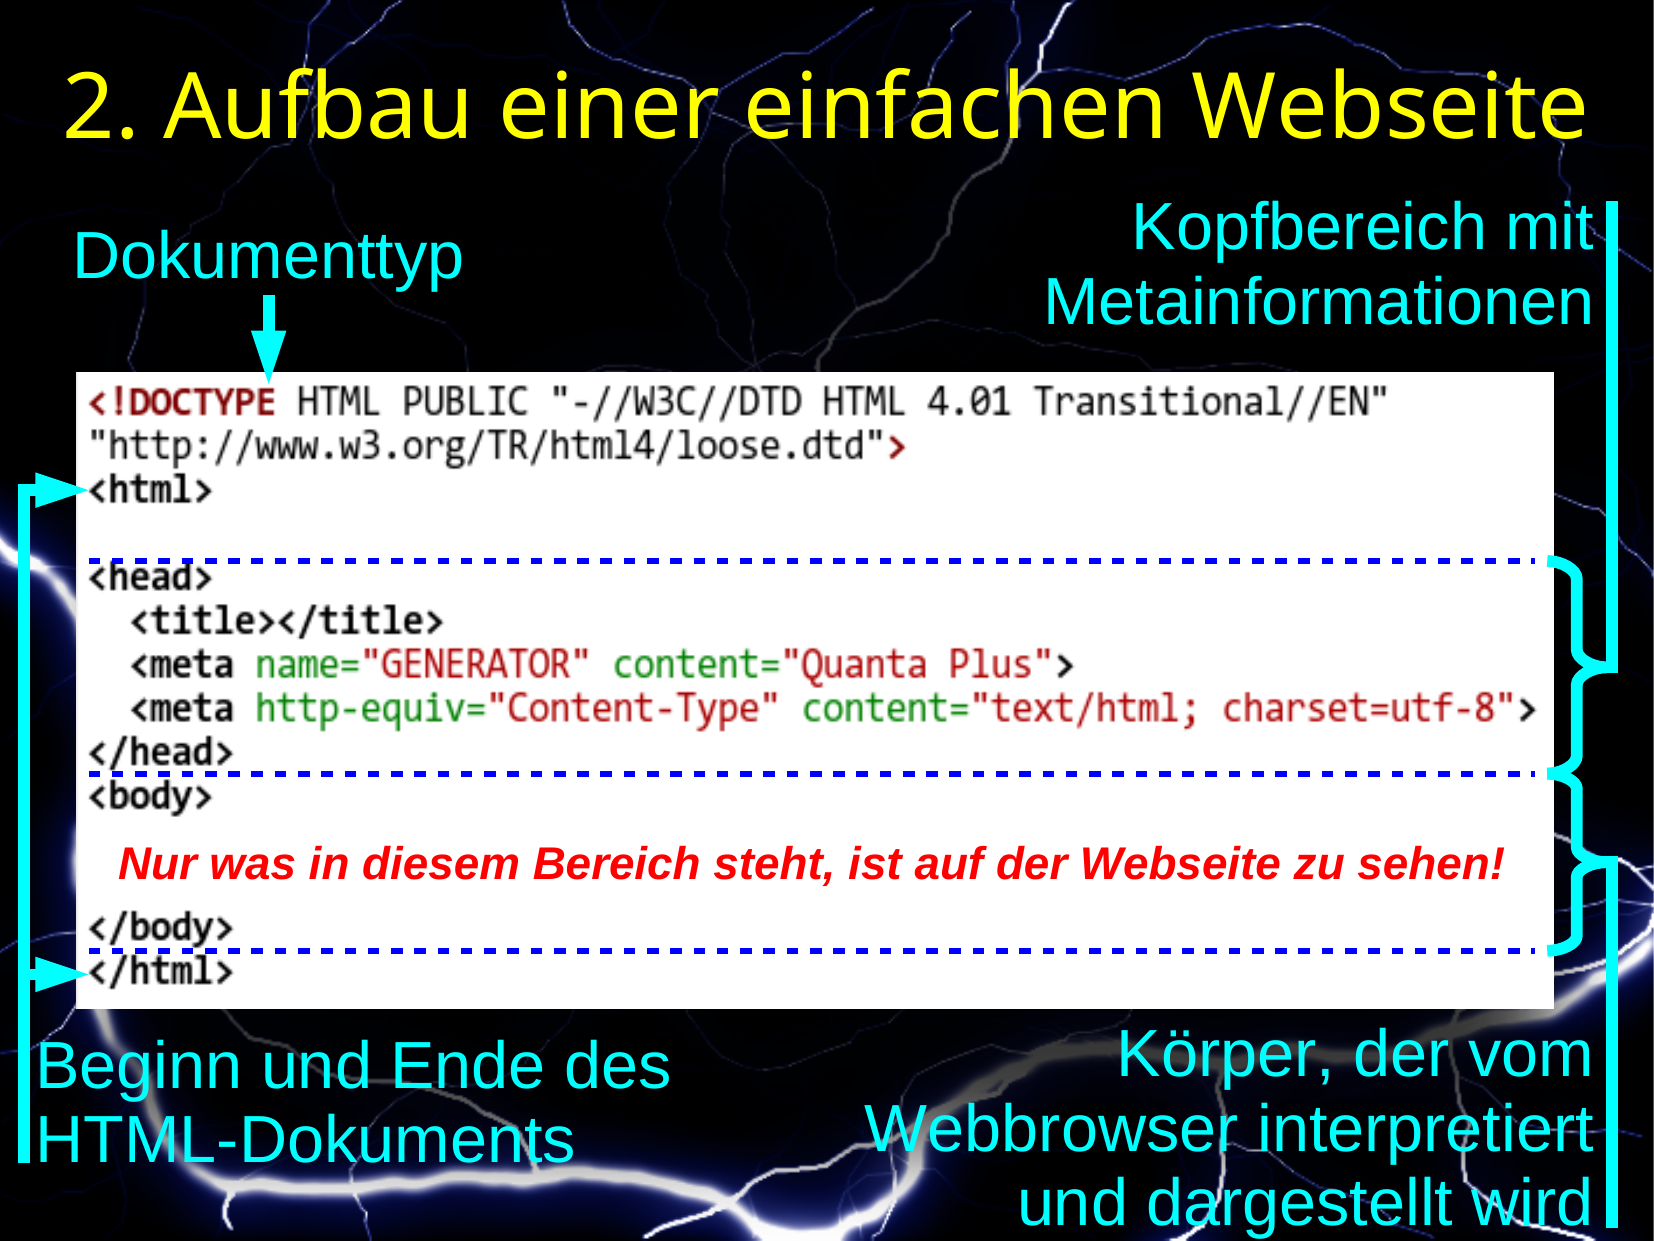

# 2. Aufbau einer einfachen Webseite
Kopfbereich mit Metainformationen
Dokumenttyp
Nur was in diesem Bereich steht, ist auf der Webseite zu sehen!
Körper, der vom Webbrowser interpretiert und dargestellt wird
Beginn und Ende des HTML-Dokuments